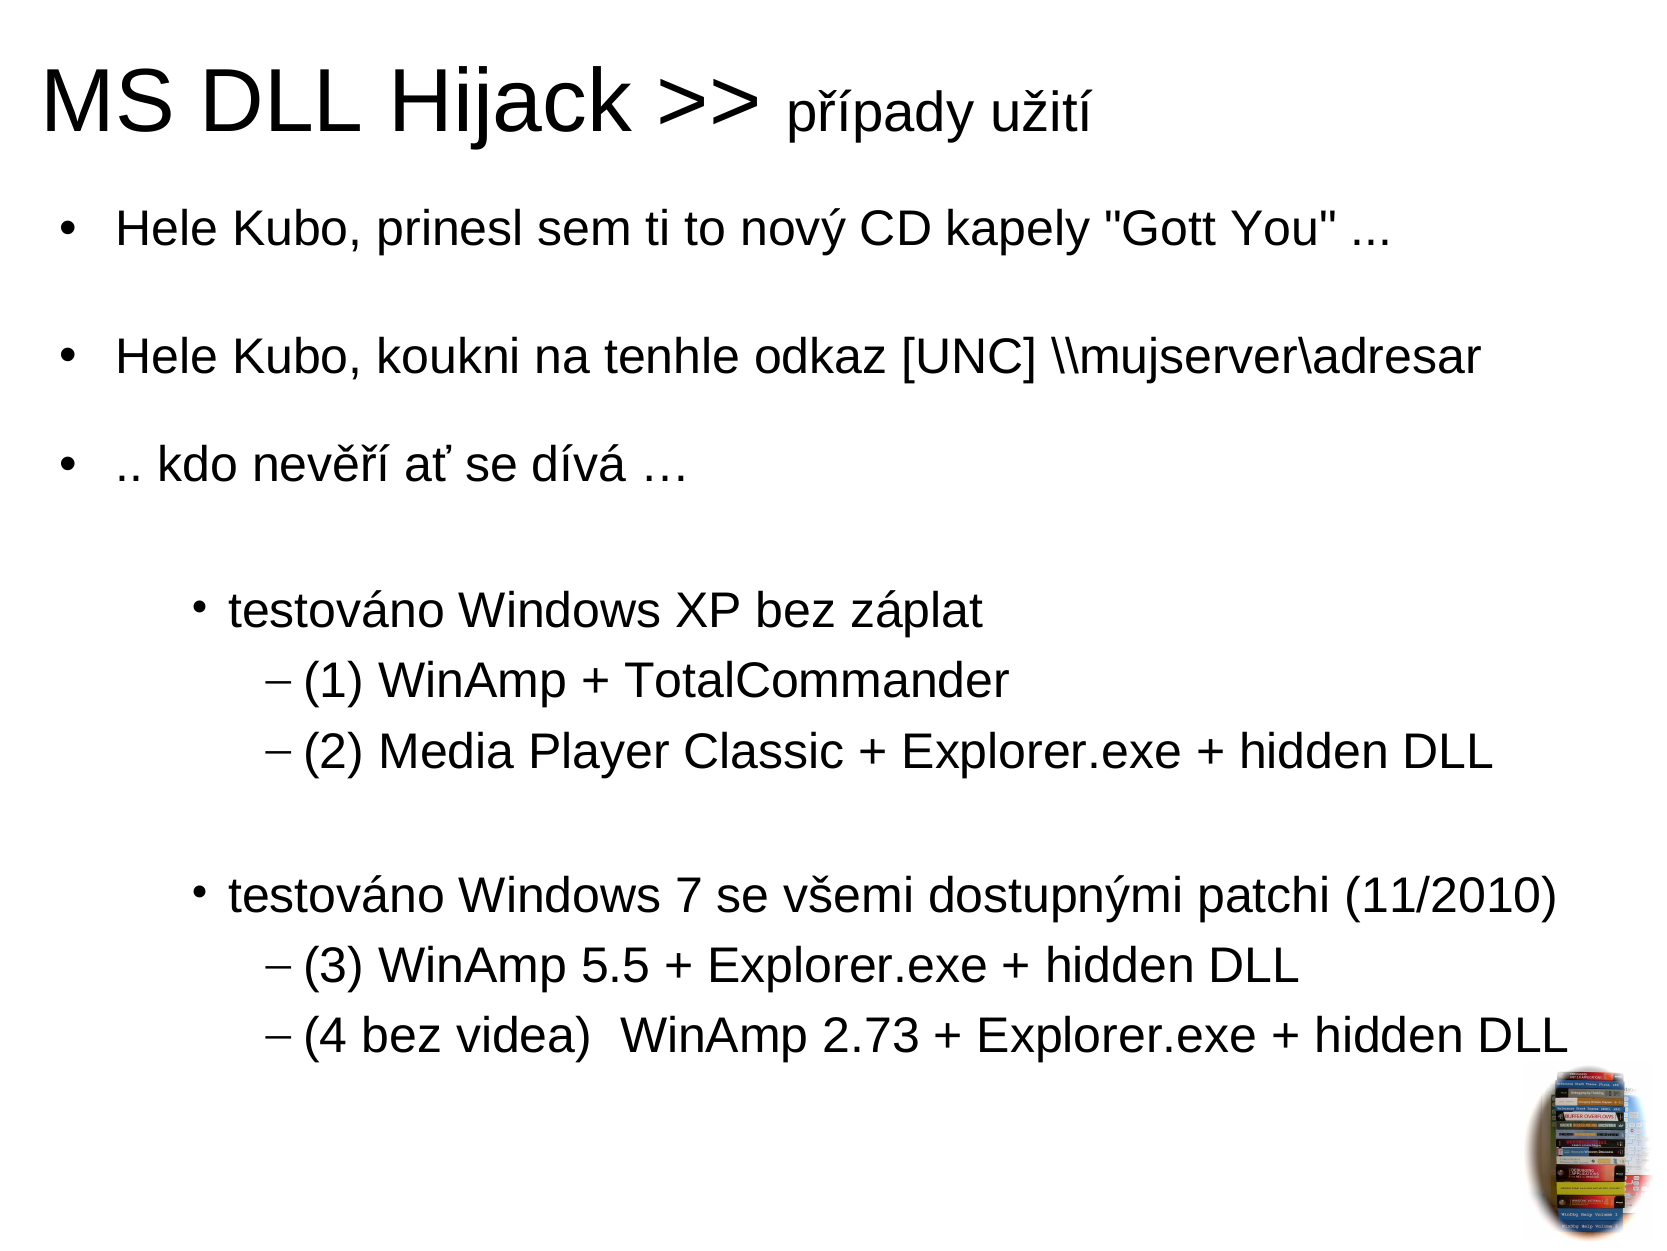

# MS DLL Hijack >> případy užití
Hele Kubo, prinesl sem ti to nový CD kapely "Gott You" ...
Hele Kubo, koukni na tenhle odkaz [UNC] \\mujserver\adresar
.. kdo nevěří ať se dívá …
testováno Windows XP bez záplat
(1) WinAmp + TotalCommander
(2) Media Player Classic + Explorer.exe + hidden DLL
testováno Windows 7 se všemi dostupnými patchi (11/2010)
(3) WinAmp 5.5 + Explorer.exe + hidden DLL
(4 bez videa) WinAmp 2.73 + Explorer.exe + hidden DLL